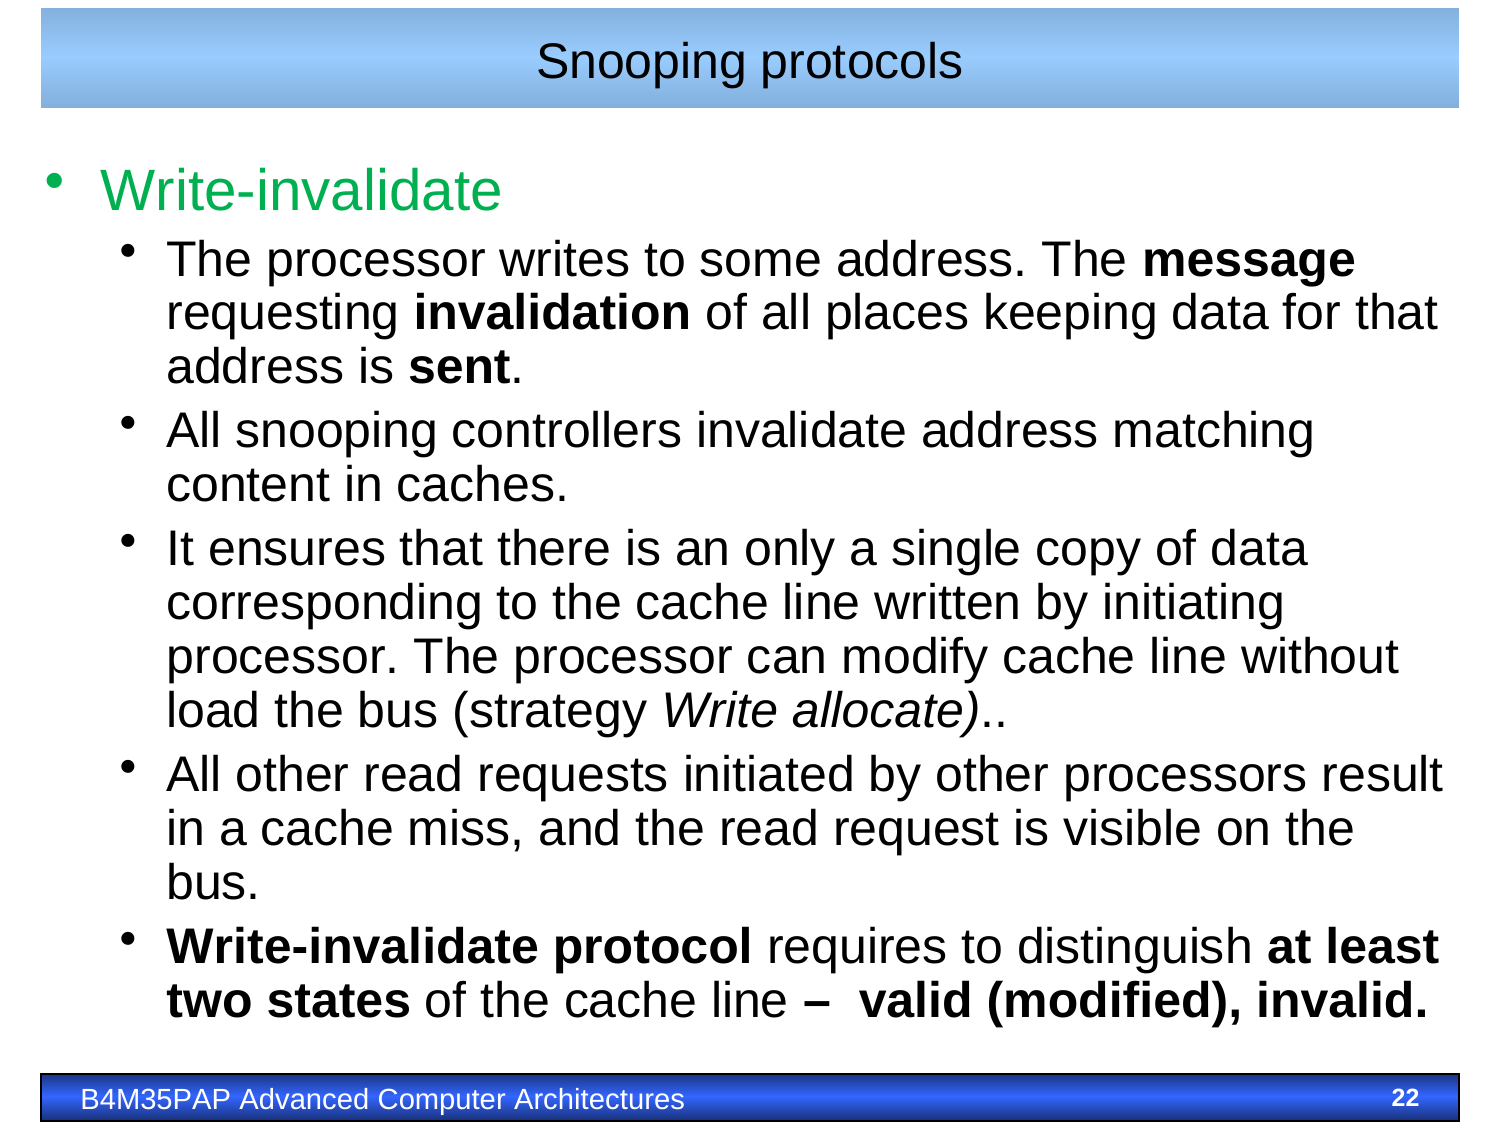

Snooping protocols
# Write-invalidate
The processor writes to some address. The message requesting invalidation of all places keeping data for that address is sent.
All snooping controllers invalidate address matching content in caches.
It ensures that there is an only a single copy of data corresponding to the cache line written by initiating processor. The processor can modify cache line without load the bus (strategy Write allocate)..
All other read requests initiated by other processors result in a cache miss, and the read request is visible on the bus.
Write-invalidate protocol requires to distinguish at least two states of the cache line – valid (modified), invalid.